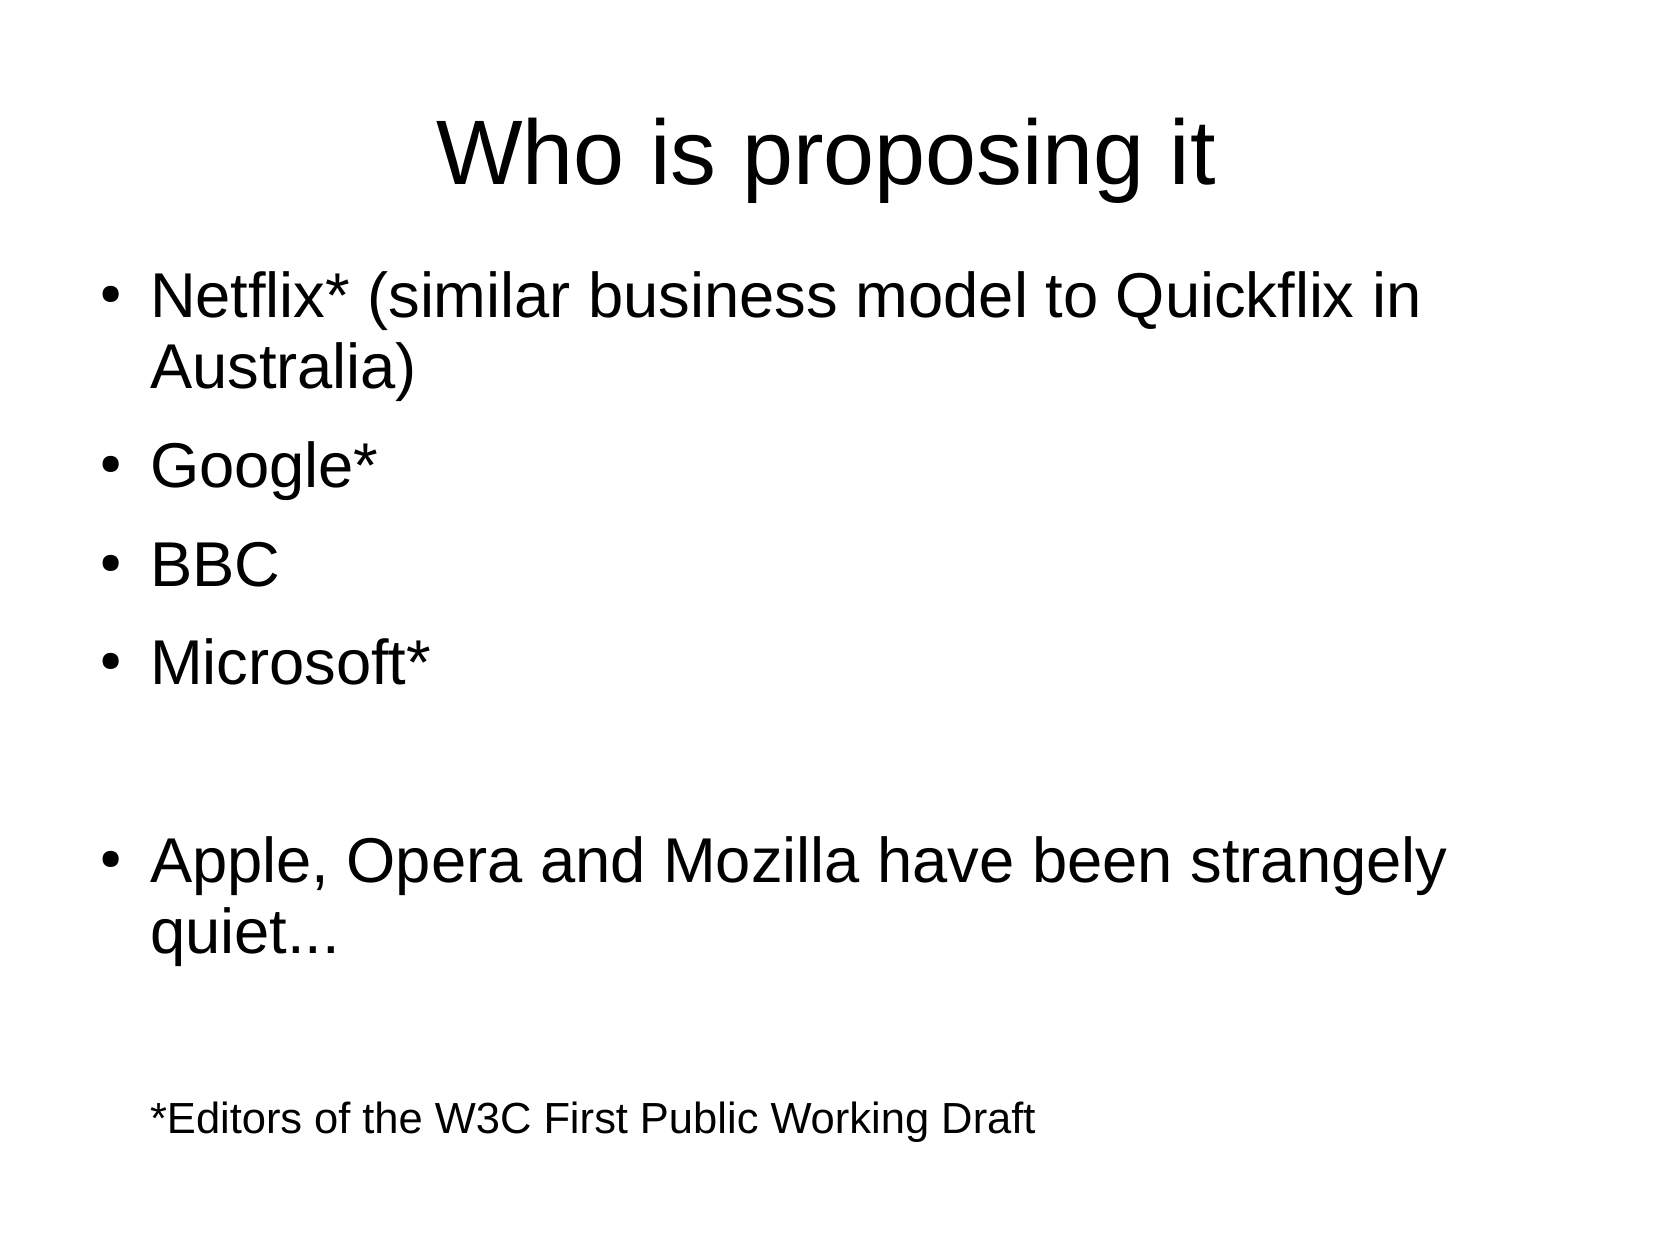

# Who is proposing it
Netflix* (similar business model to Quickflix in Australia)
Google*
BBC
Microsoft*
Apple, Opera and Mozilla have been strangely quiet...
*Editors of the W3C First Public Working Draft